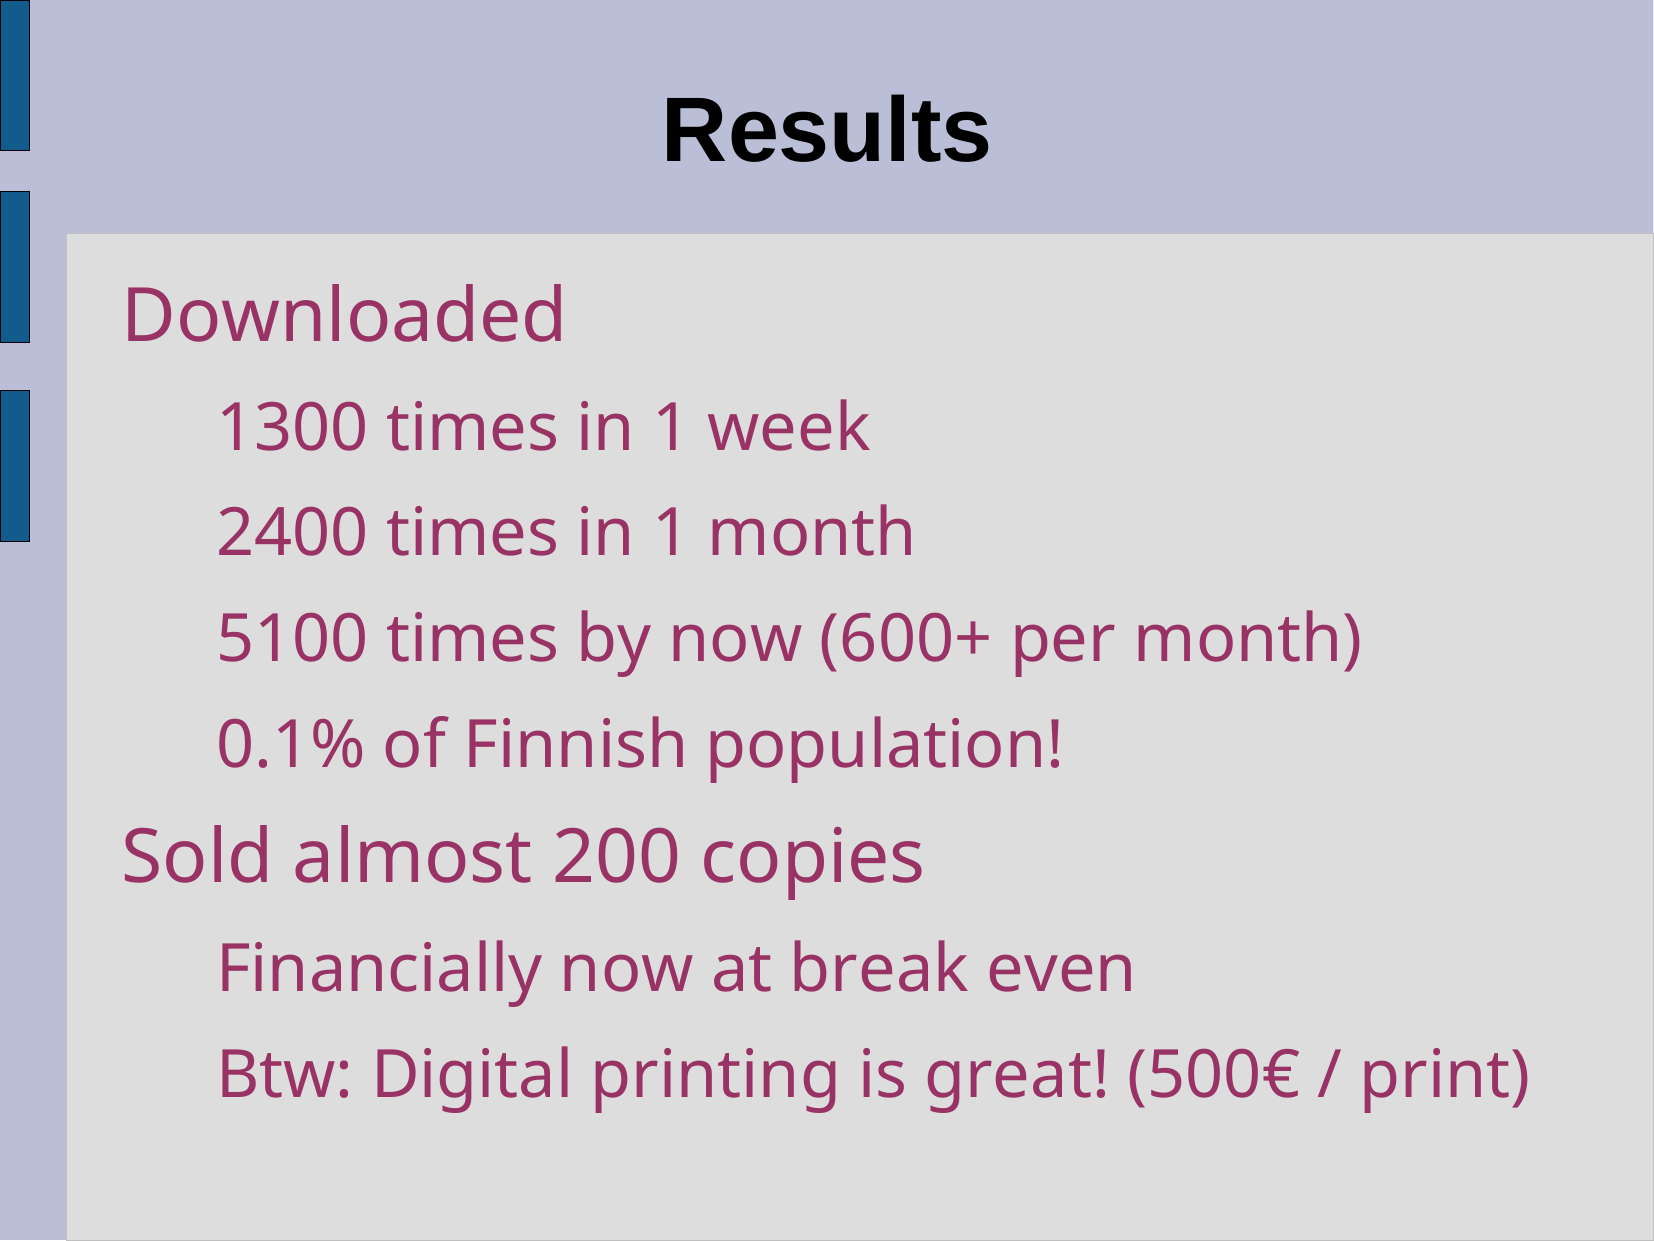

# Results
Downloaded
1300 times in 1 week
2400 times in 1 month
5100 times by now (600+ per month)
0.1% of Finnish population!
Sold almost 200 copies
Financially now at break even
Btw: Digital printing is great! (500€ / print)